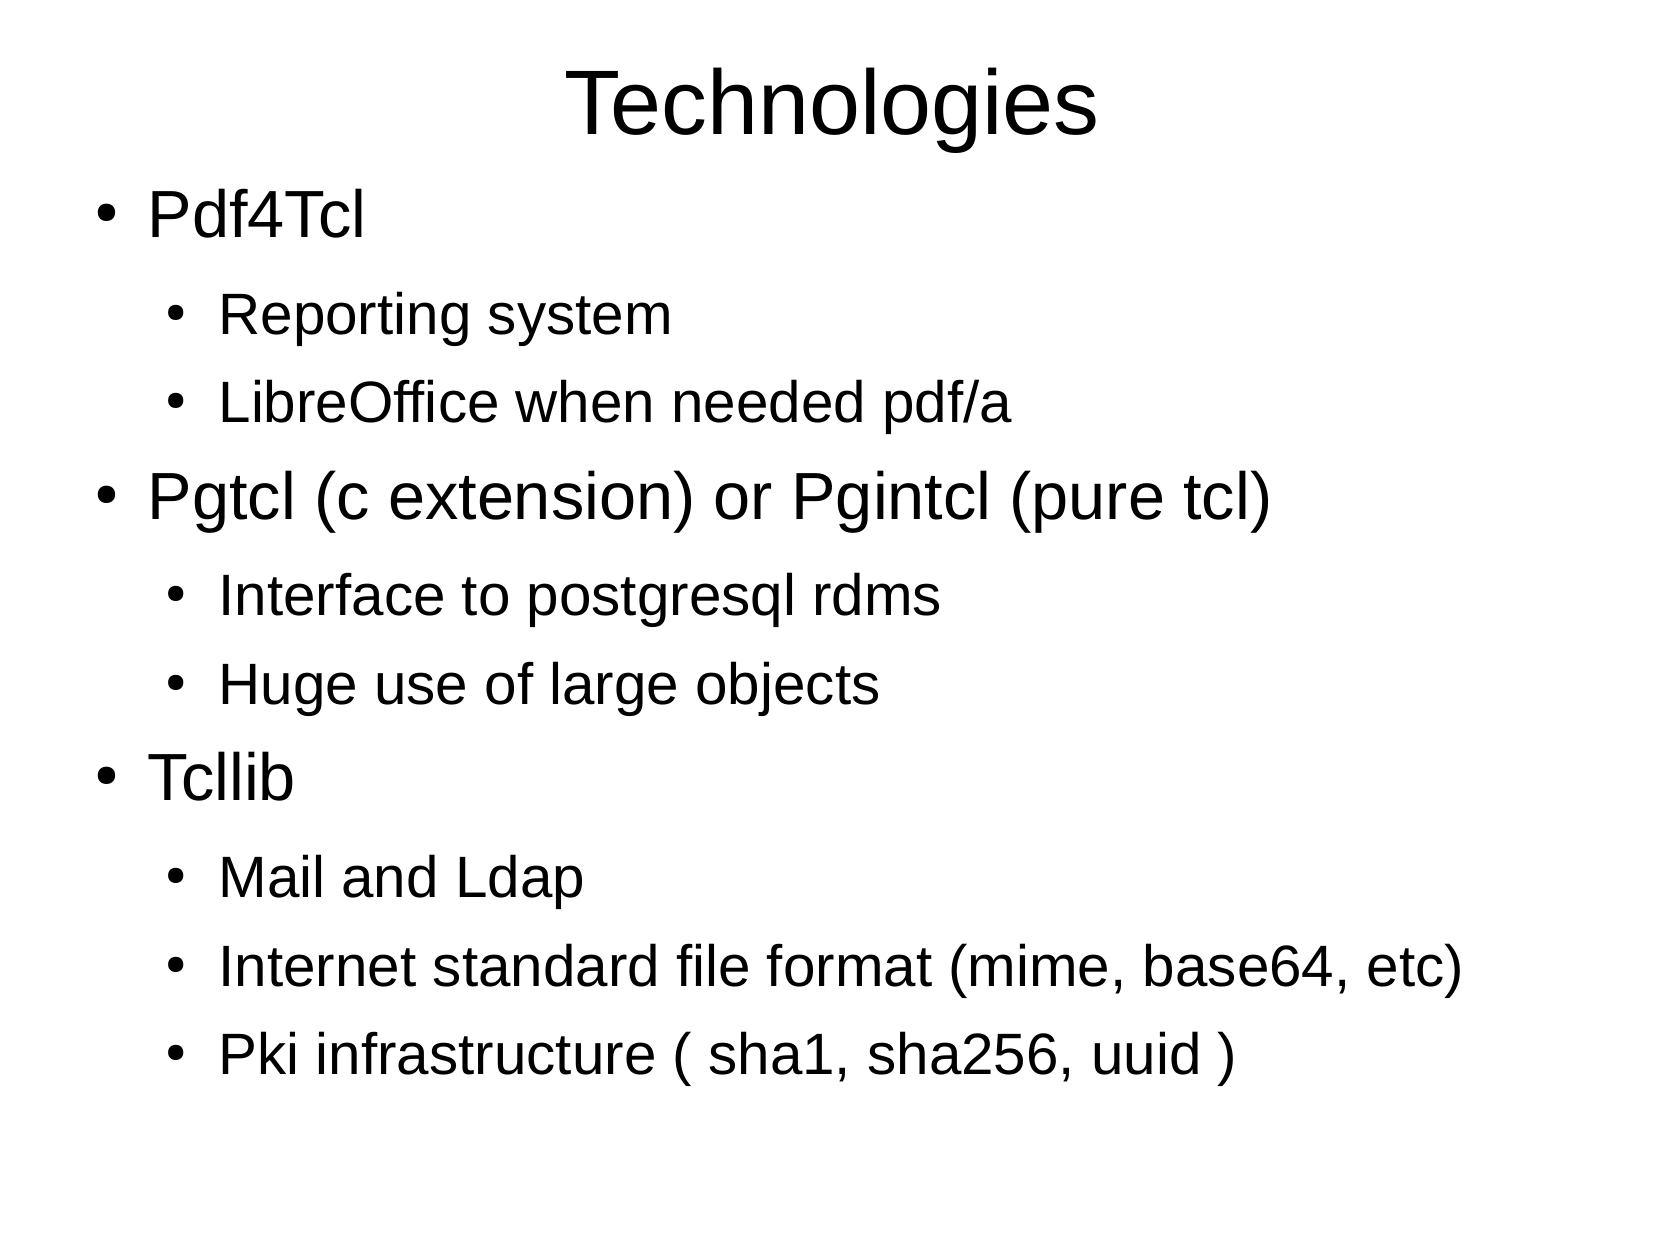

# Technologies
Pdf4Tcl
Reporting system
LibreOffice when needed pdf/a
Pgtcl (c extension) or Pgintcl (pure tcl)
Interface to postgresql rdms
Huge use of large objects
Tcllib
Mail and Ldap
Internet standard file format (mime, base64, etc)
Pki infrastructure ( sha1, sha256, uuid )